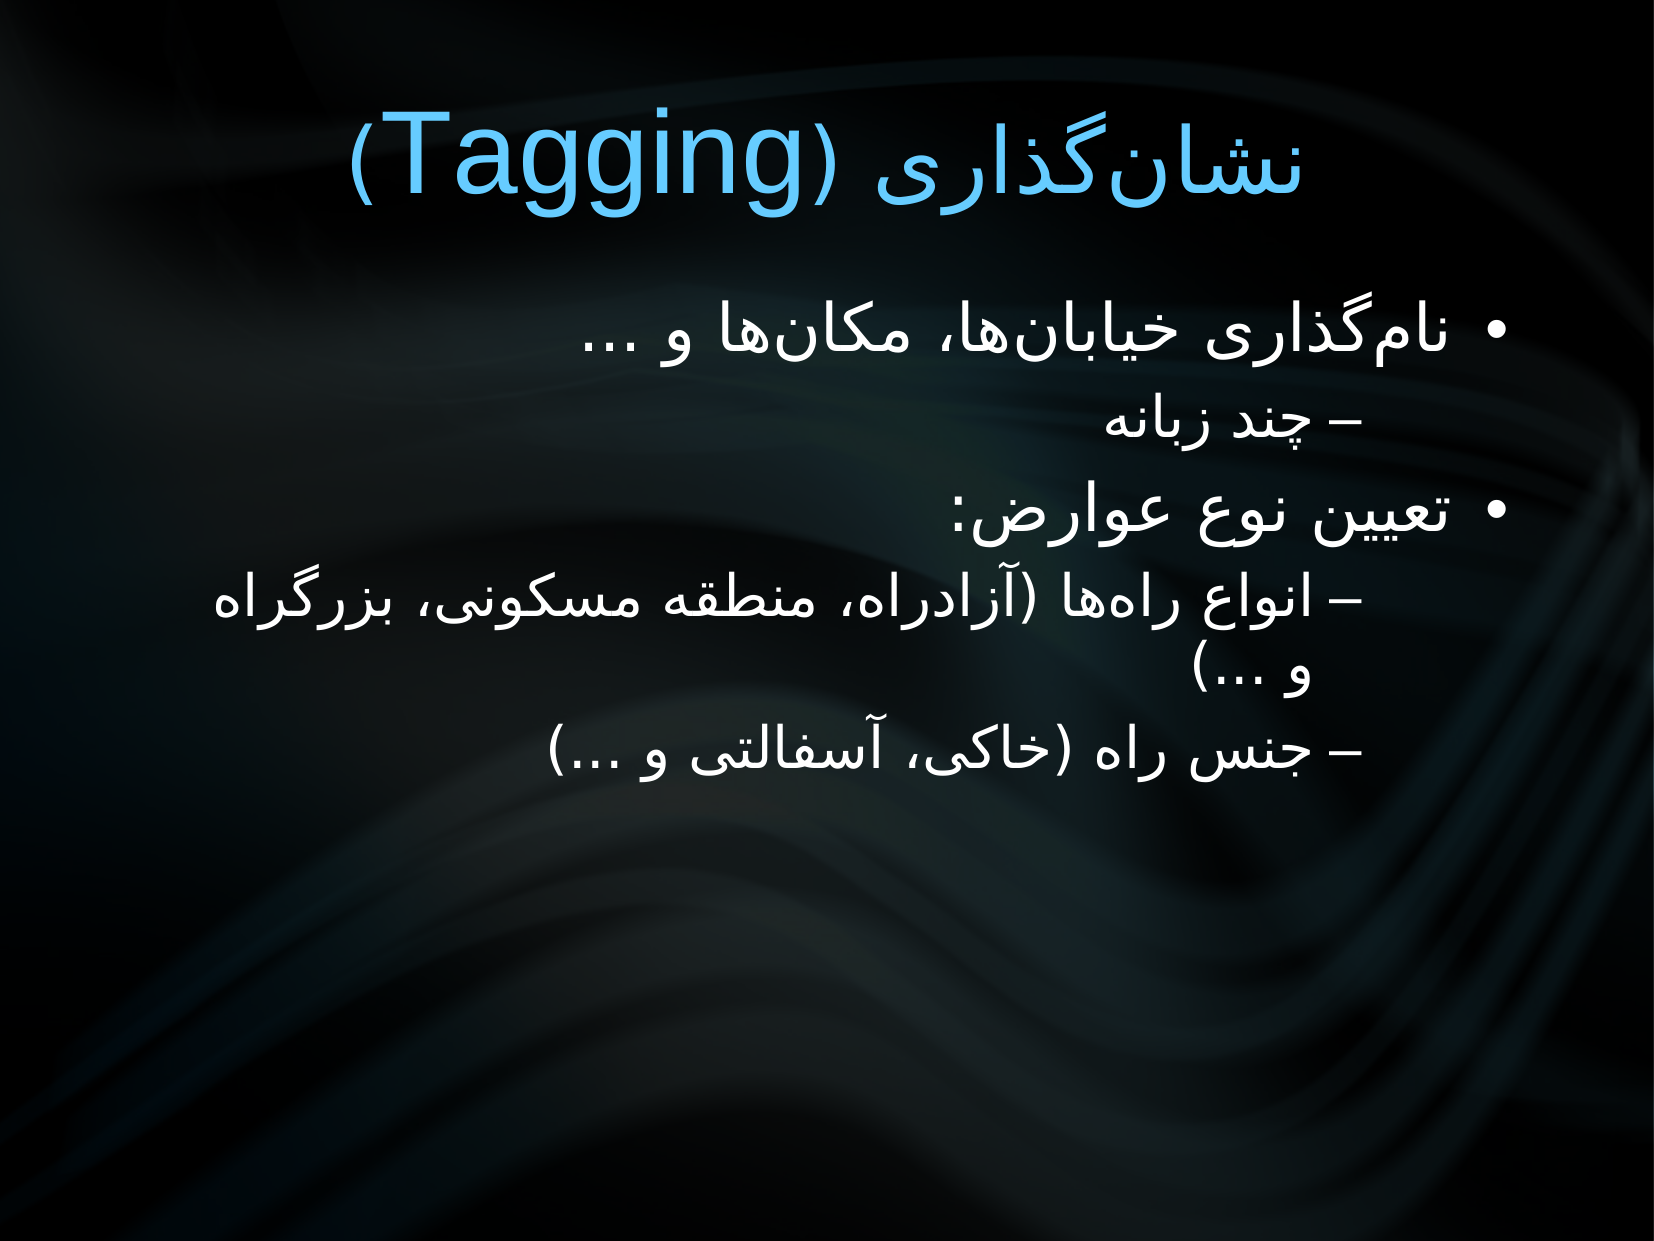

# نشان‌گذاری (Tagging)
نام‌گذاری خیابان‌ها، مکان‌ها و ...
چند زبانه
تعیین نوع عوارض:
انواع راه‌ها (آزادراه، منطقه مسکونی، بزرگراه و ...)
جنس راه (خاکی، آسفالتی و ...)